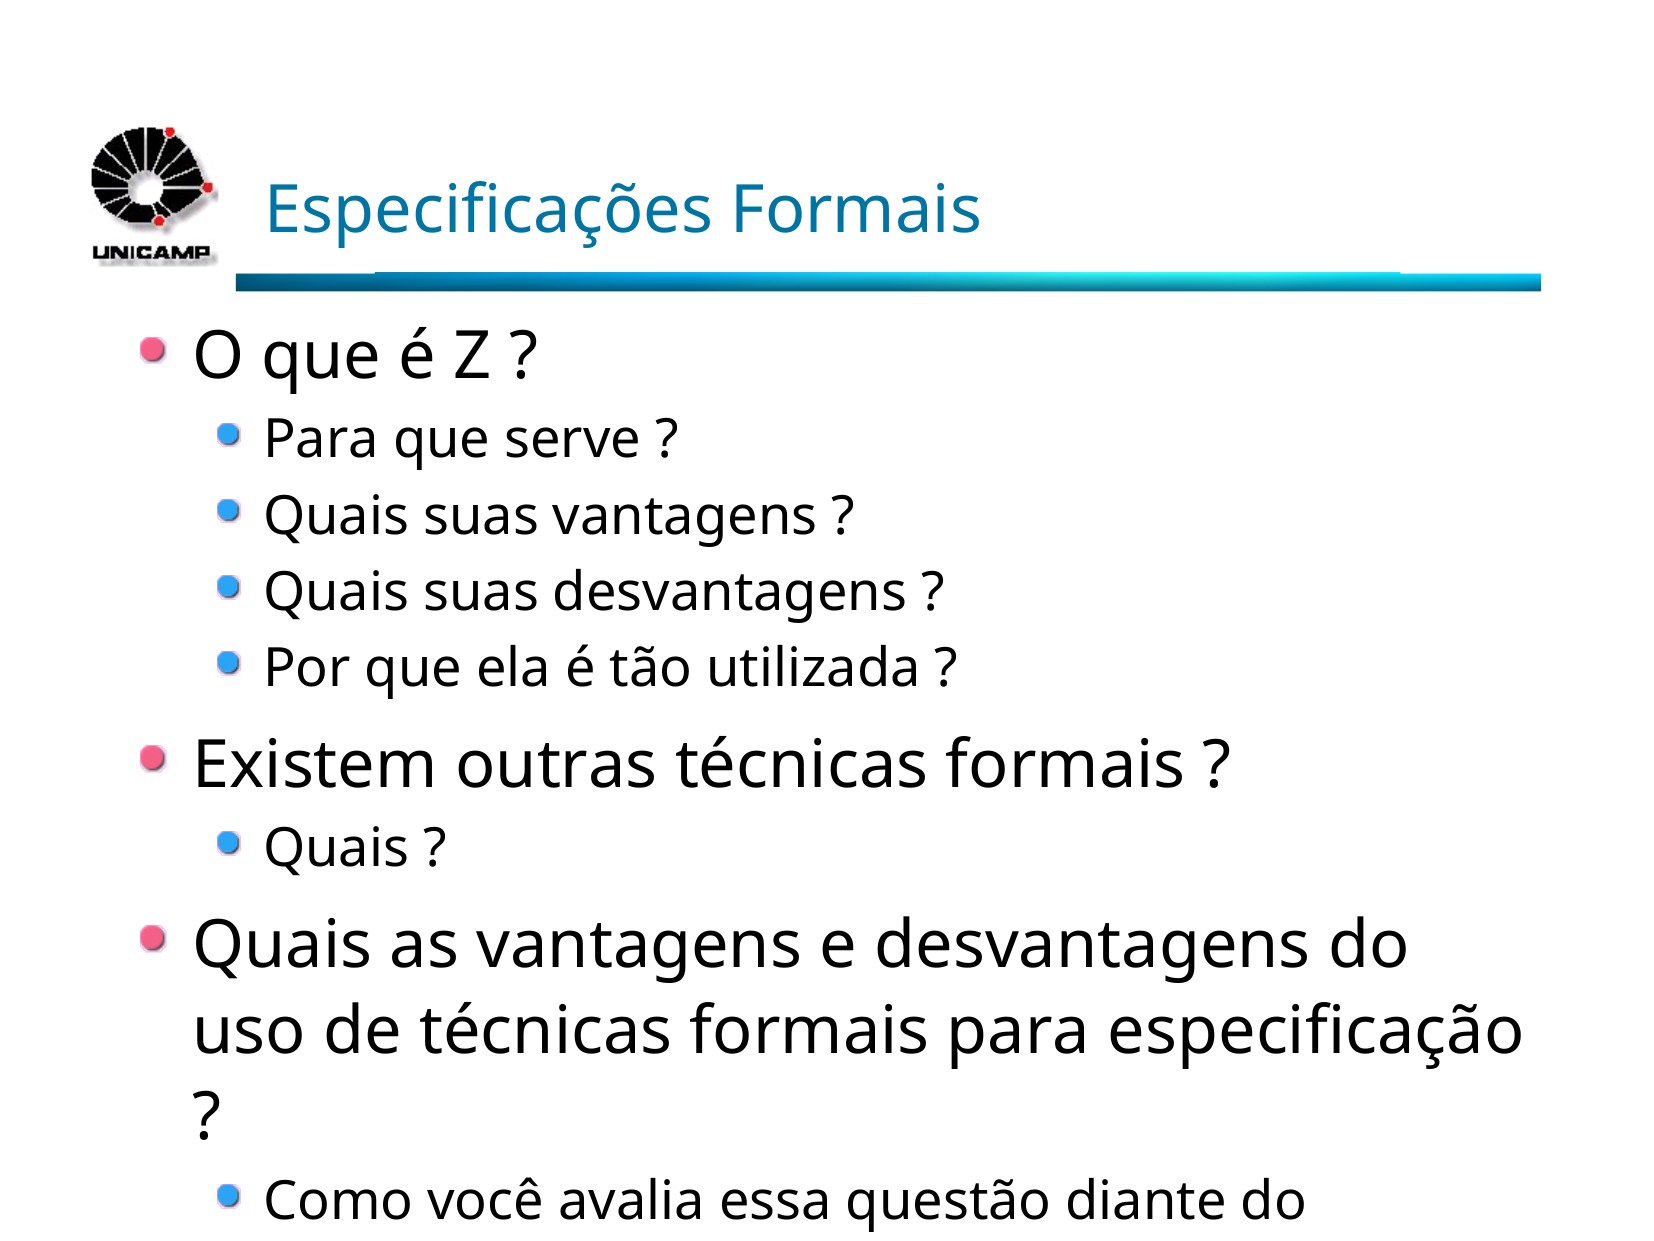

# Especificações Formais
O que é Z ?
Para que serve ?
Quais suas vantagens ?
Quais suas desvantagens ?
Por que ela é tão utilizada ?
Existem outras técnicas formais ?
Quais ?
Quais as vantagens e desvantagens do uso de técnicas formais para especificação ?
Como você avalia essa questão diante do desenvolvimento orientado a objetos ?